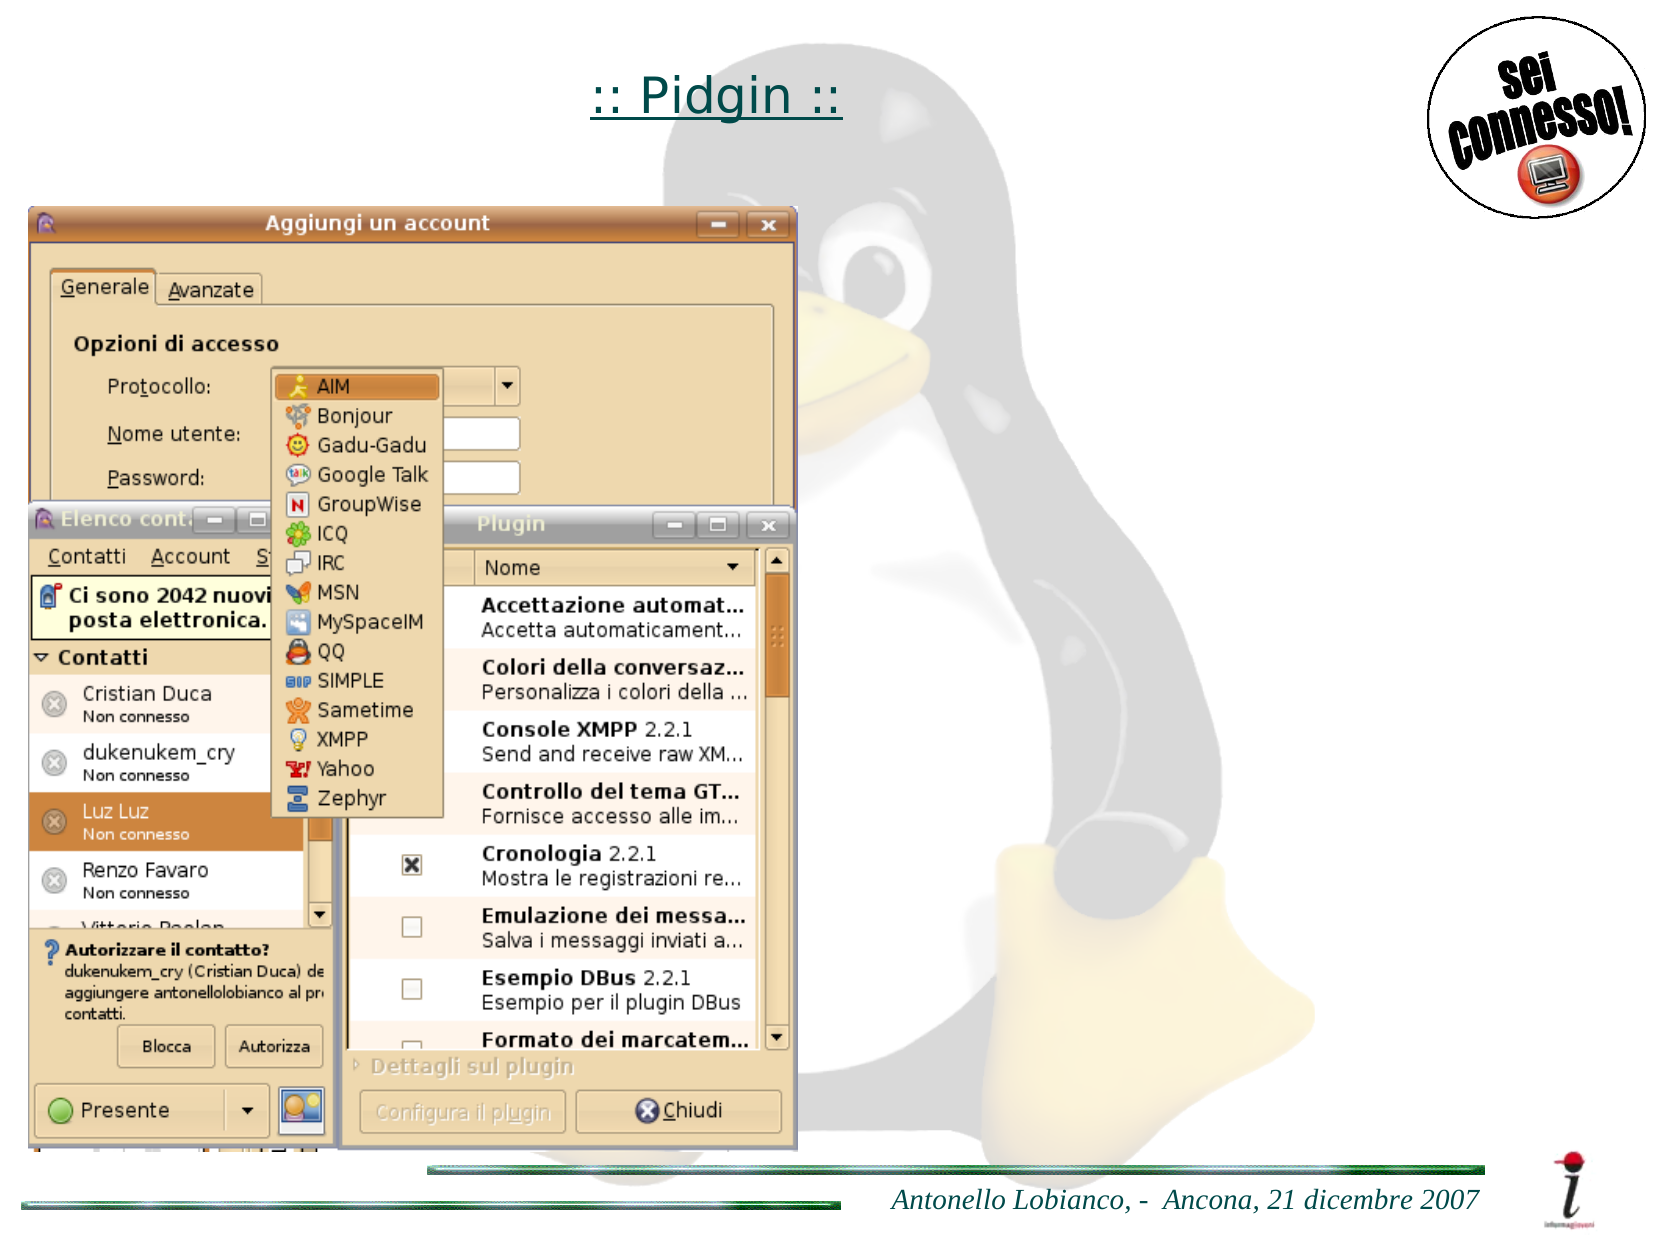

# :: Pidgin ::
Instant Messager
Multiprotocollo
Numerosi plugin
Trasferimento files